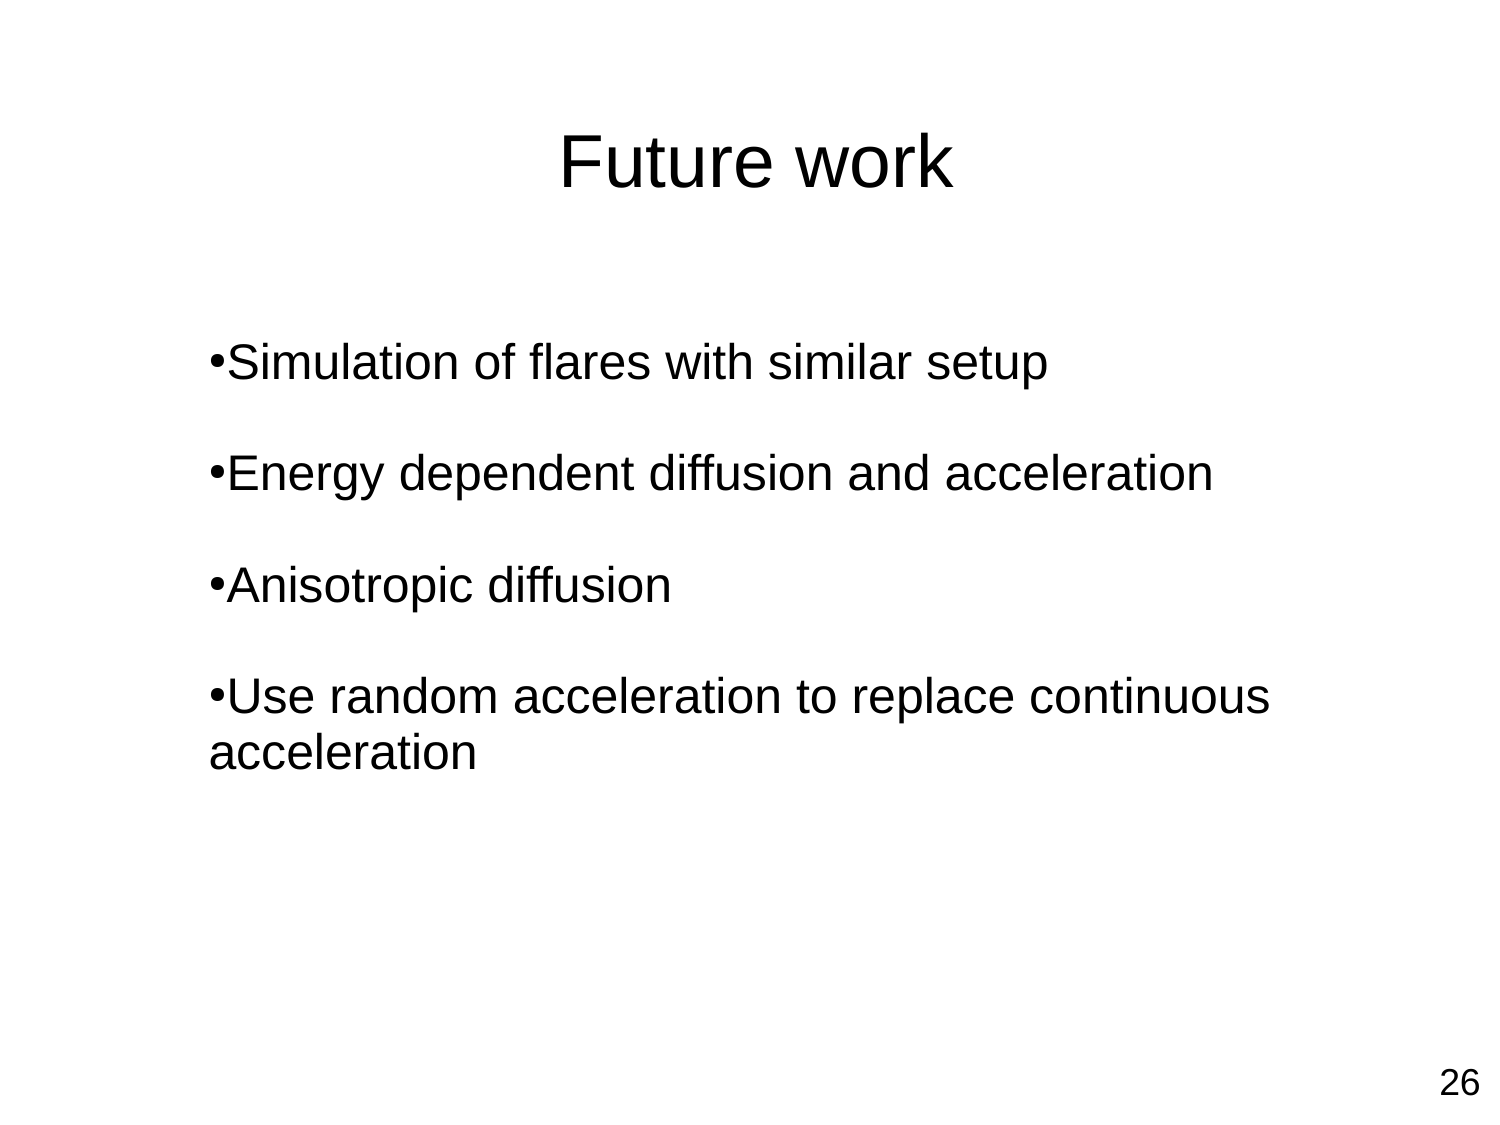

Future work
Simulation of flares with similar setup
Energy dependent diffusion and acceleration
Anisotropic diffusion
Use random acceleration to replace continuous acceleration